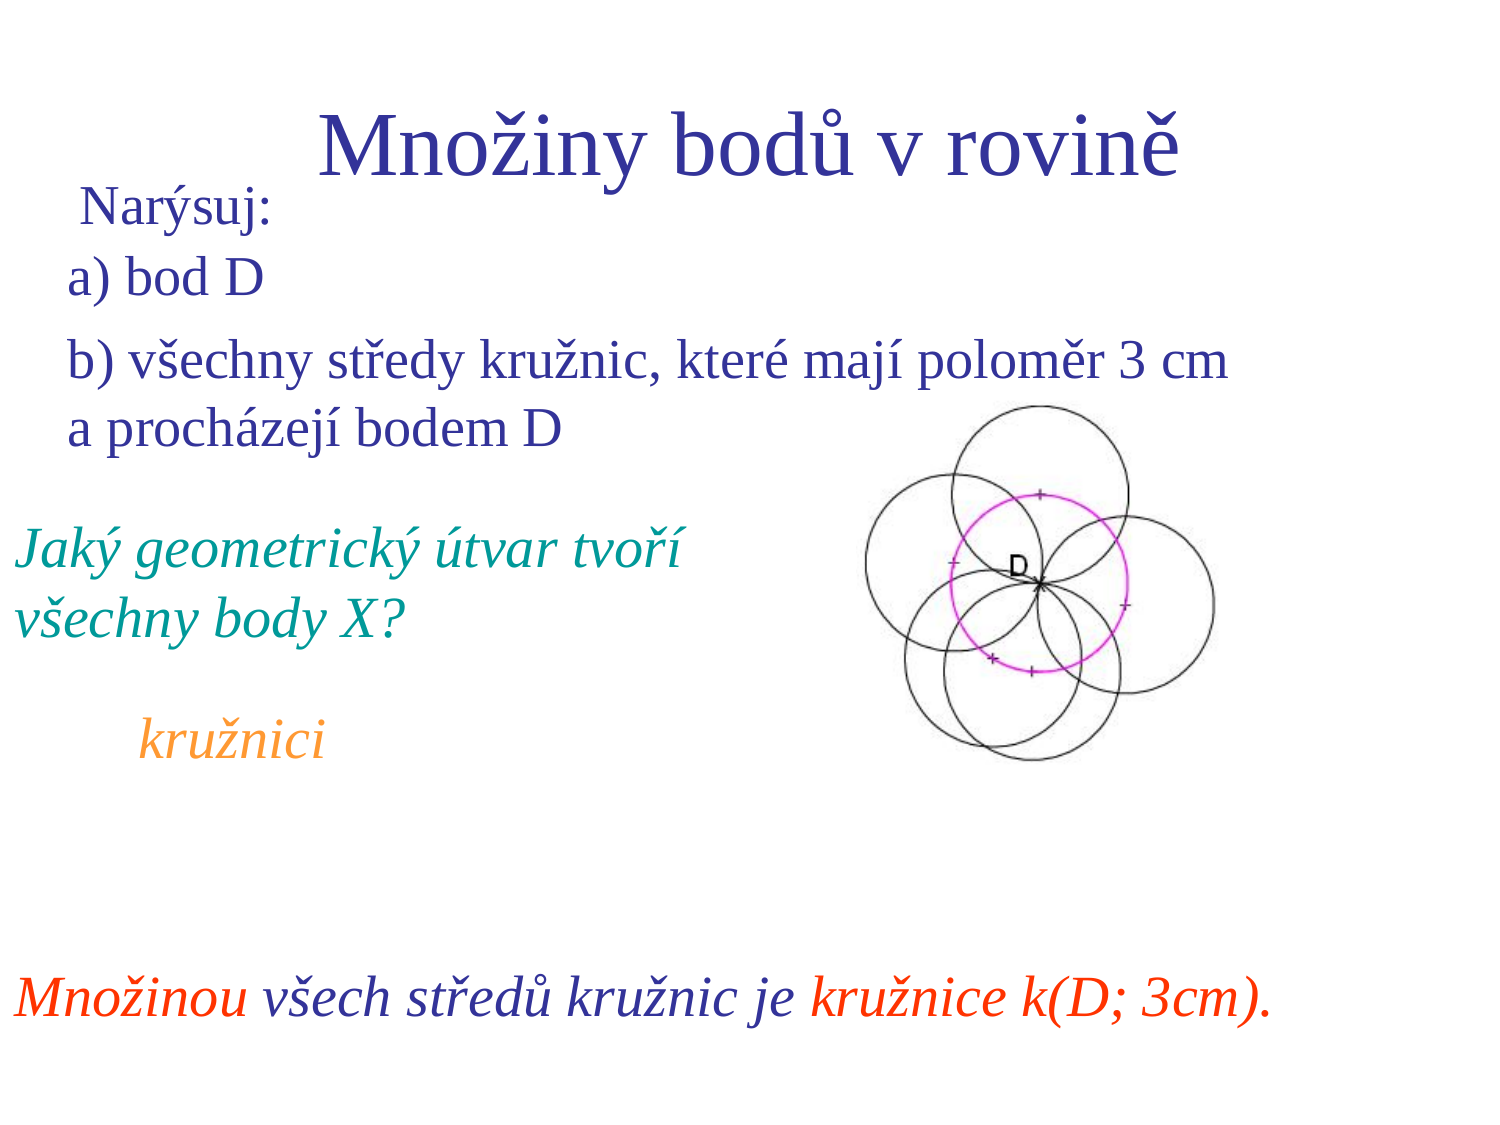

# Množiny bodů v rovině
Narýsuj:
a) bod D
b) všechny středy kružnic, které mají poloměr 3 cm
a procházejí bodem D
Jaký geometrický útvar tvoří všechny body X?
kružnici
Množinou všech středů kružnic je kružnice k(D; 3cm).